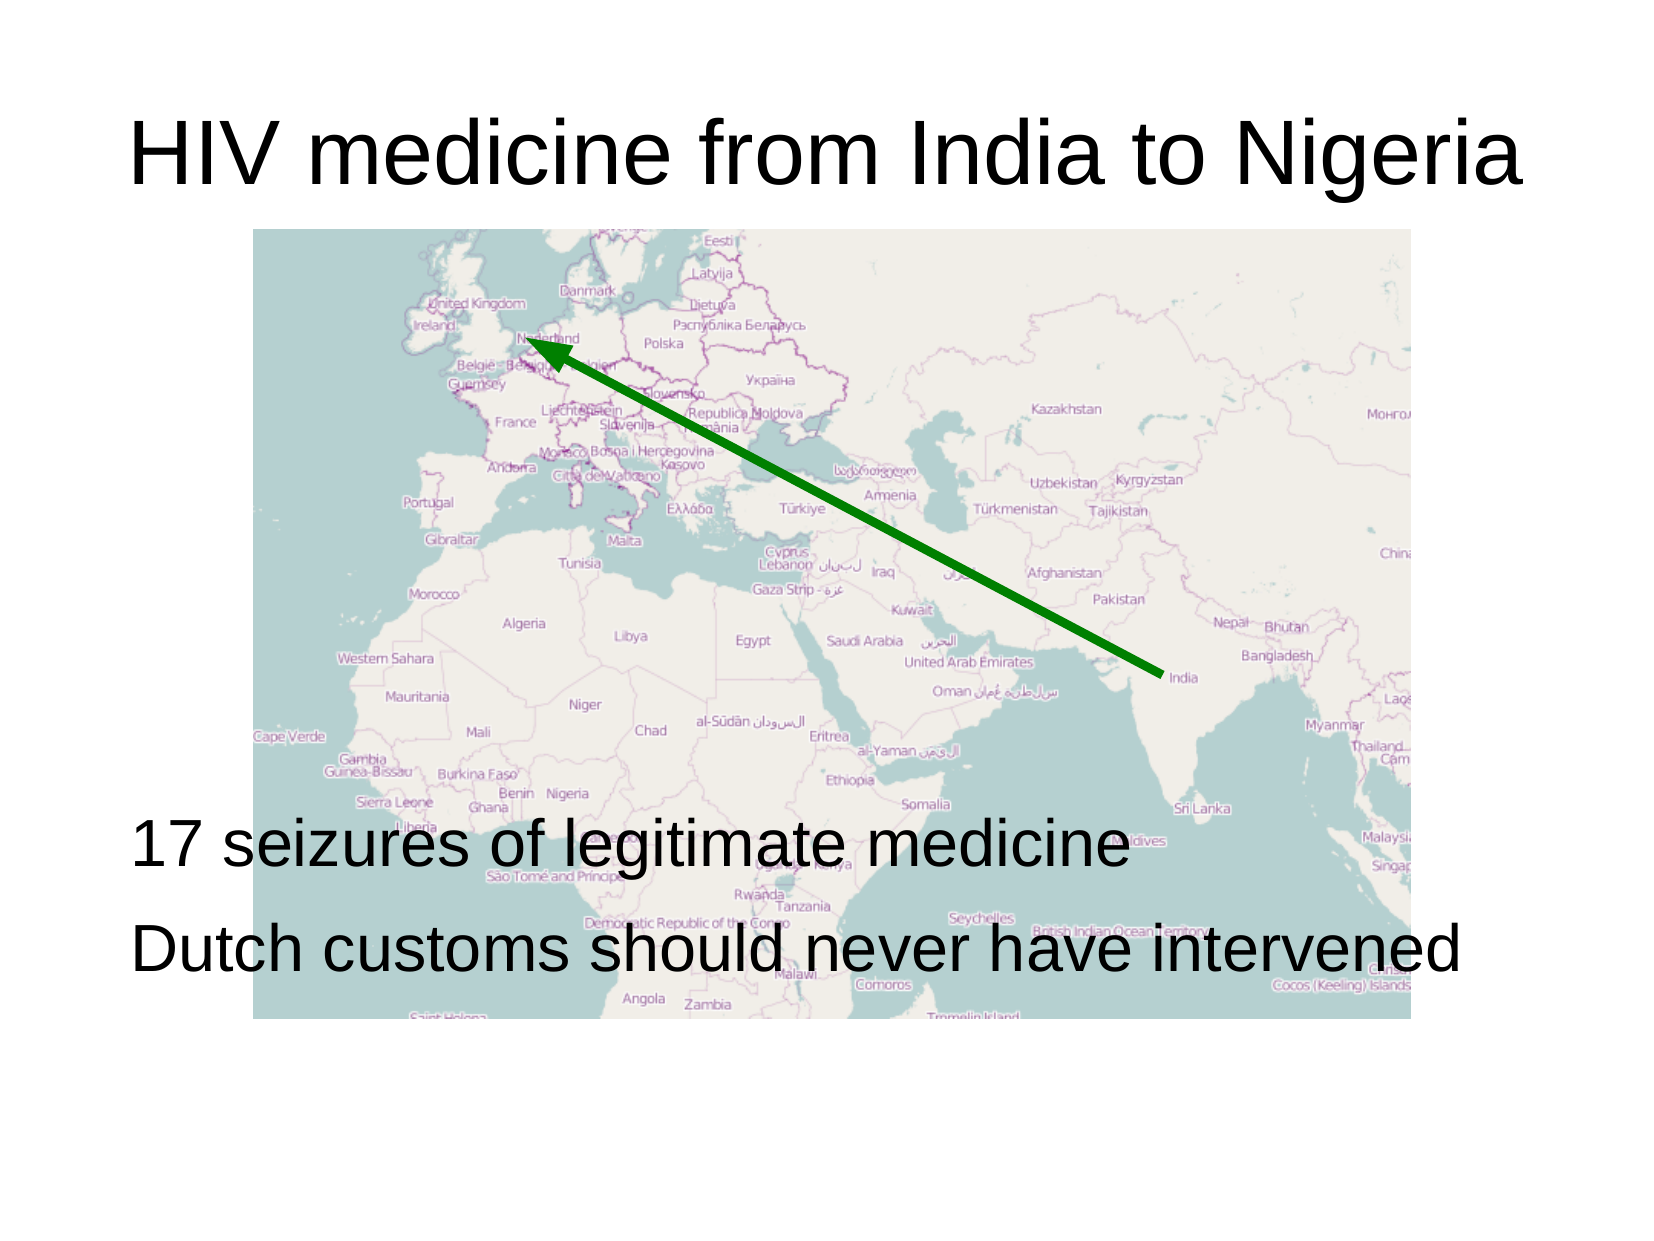

# HIV medicine from India to Nigeria
17 seizures of legitimate medicine
Dutch customs should never have intervened